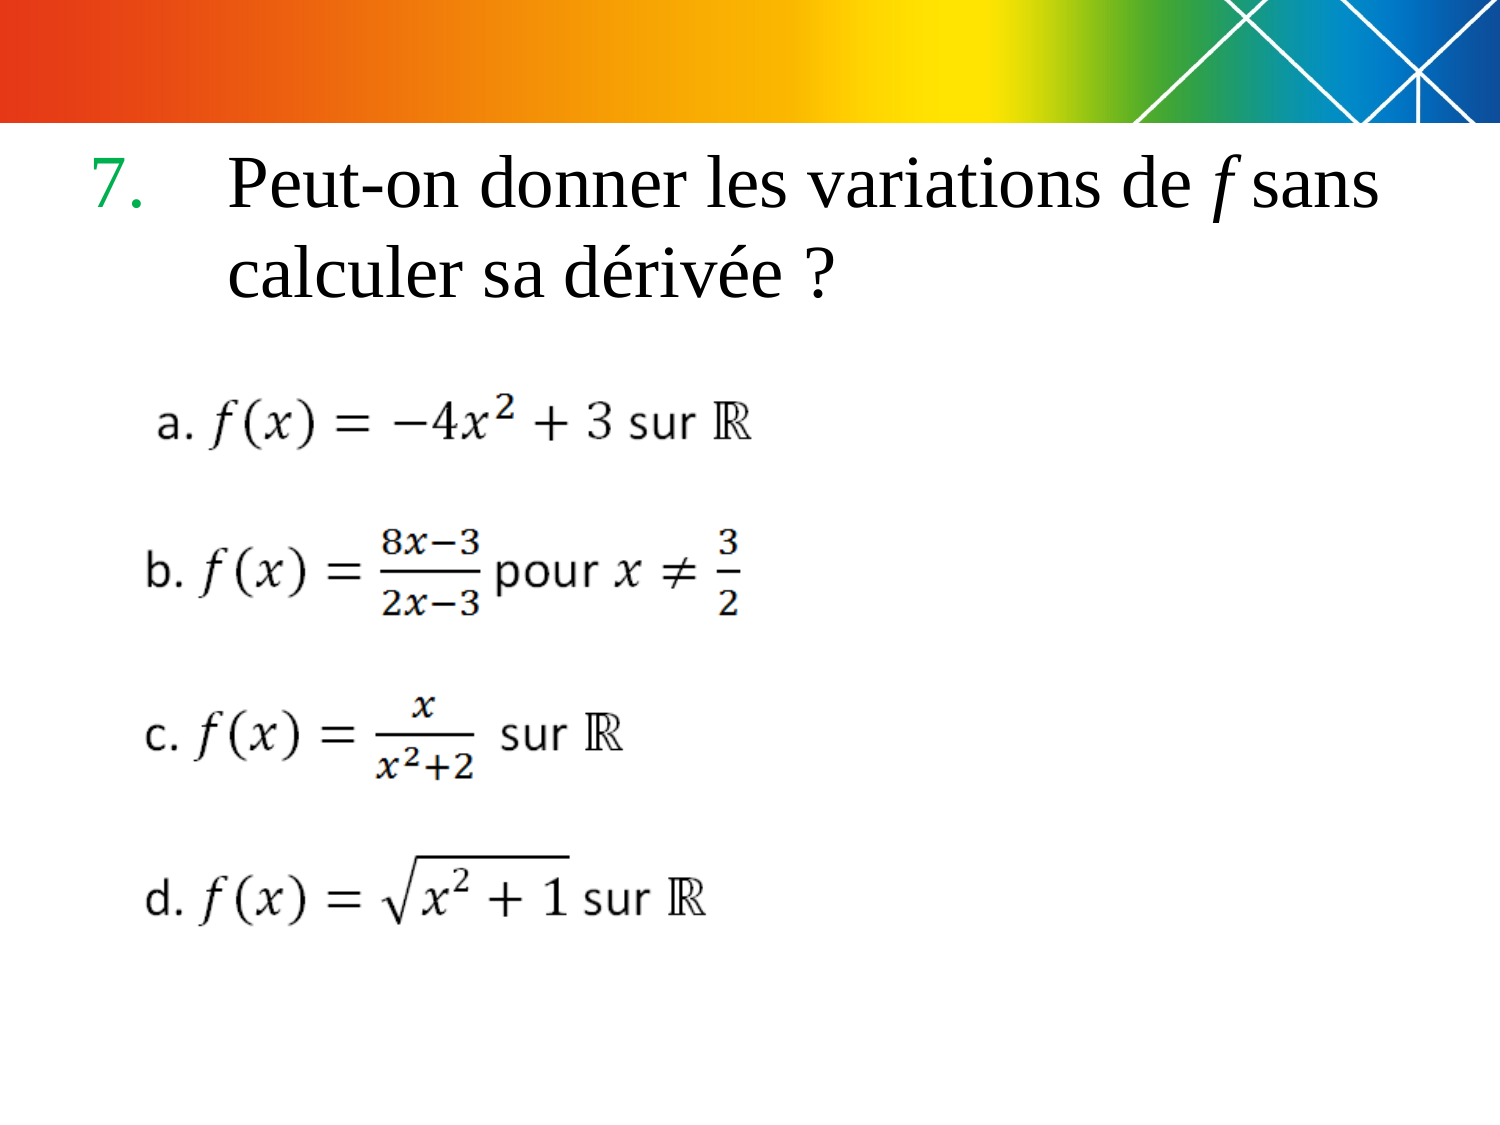

Peut-on donner les variations de f sans calculer sa dérivée ?